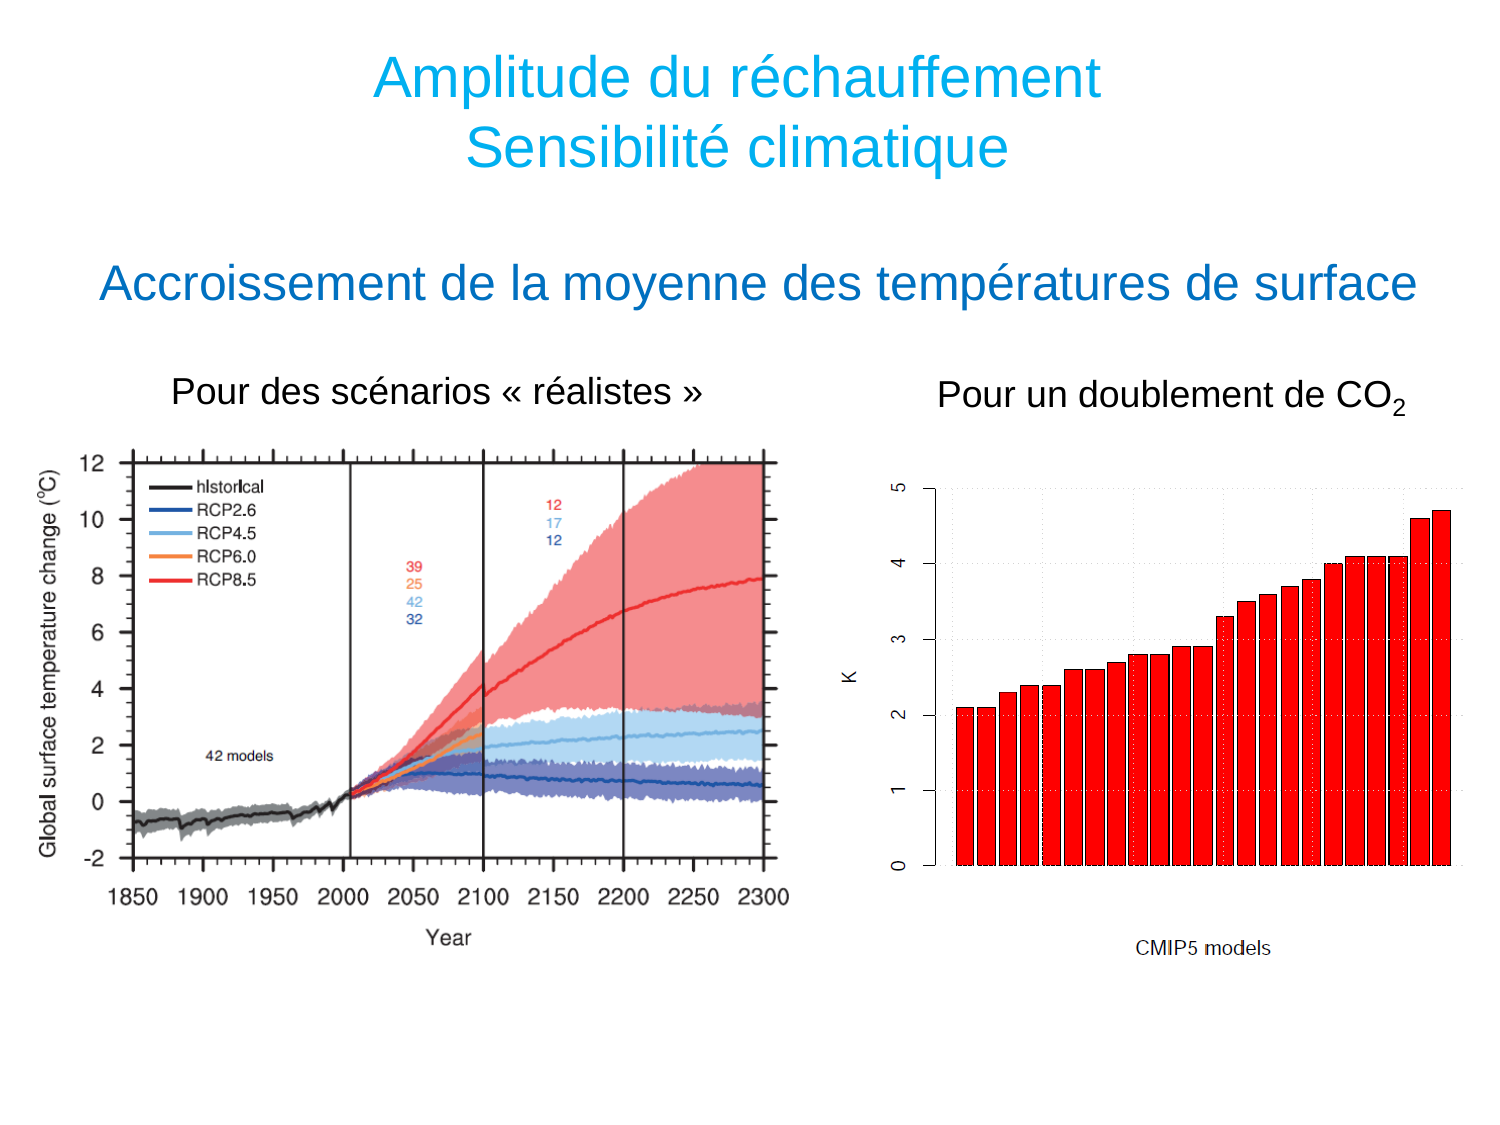

Amplitude du réchauffement
Sensibilité climatique
Accroissement de la moyenne des températures de surface
Pour des scénarios « réalistes »
Pour un doublement de CO2